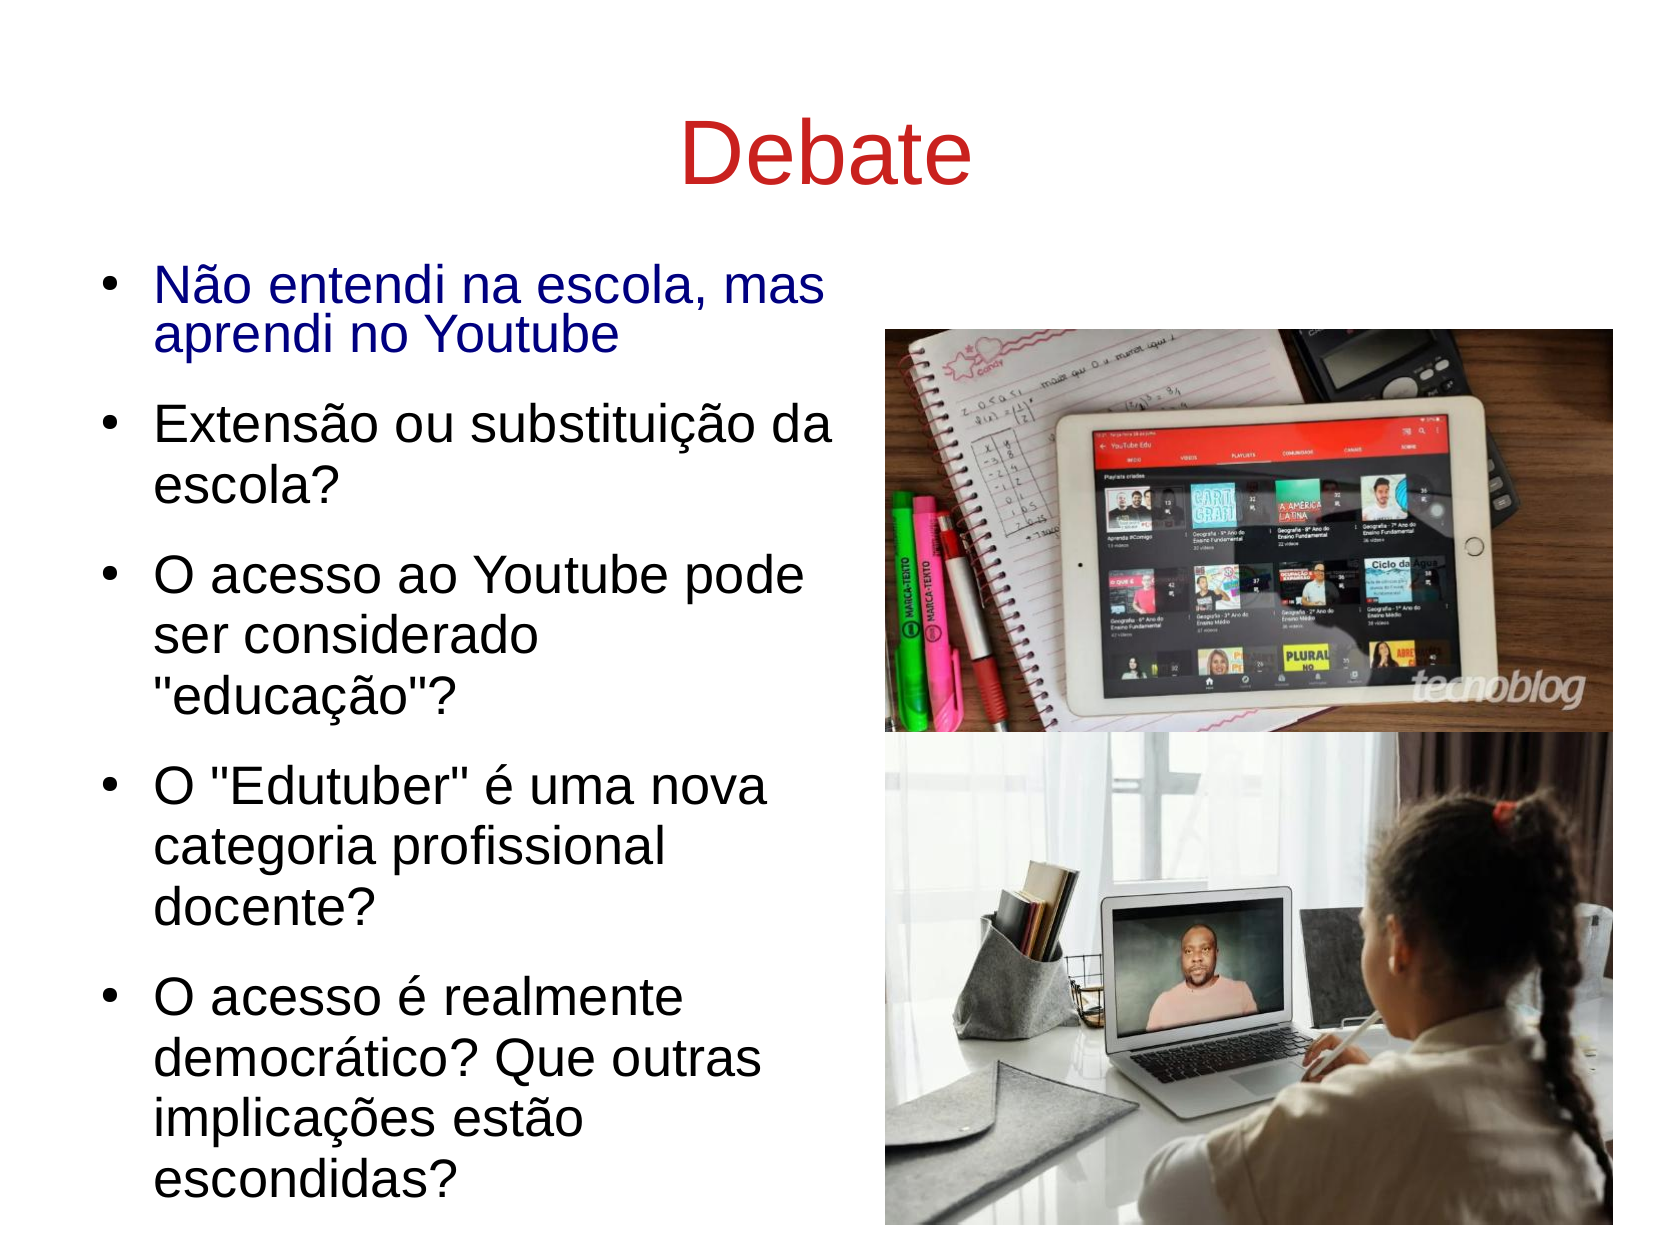

# Debate
Não entendi na escola, mas aprendi no Youtube
Extensão ou substituição da escola?
O acesso ao Youtube pode ser considerado "educação"?
O "Edutuber" é uma nova categoria profissional docente?
O acesso é realmente democrático? Que outras implicações estão escondidas?